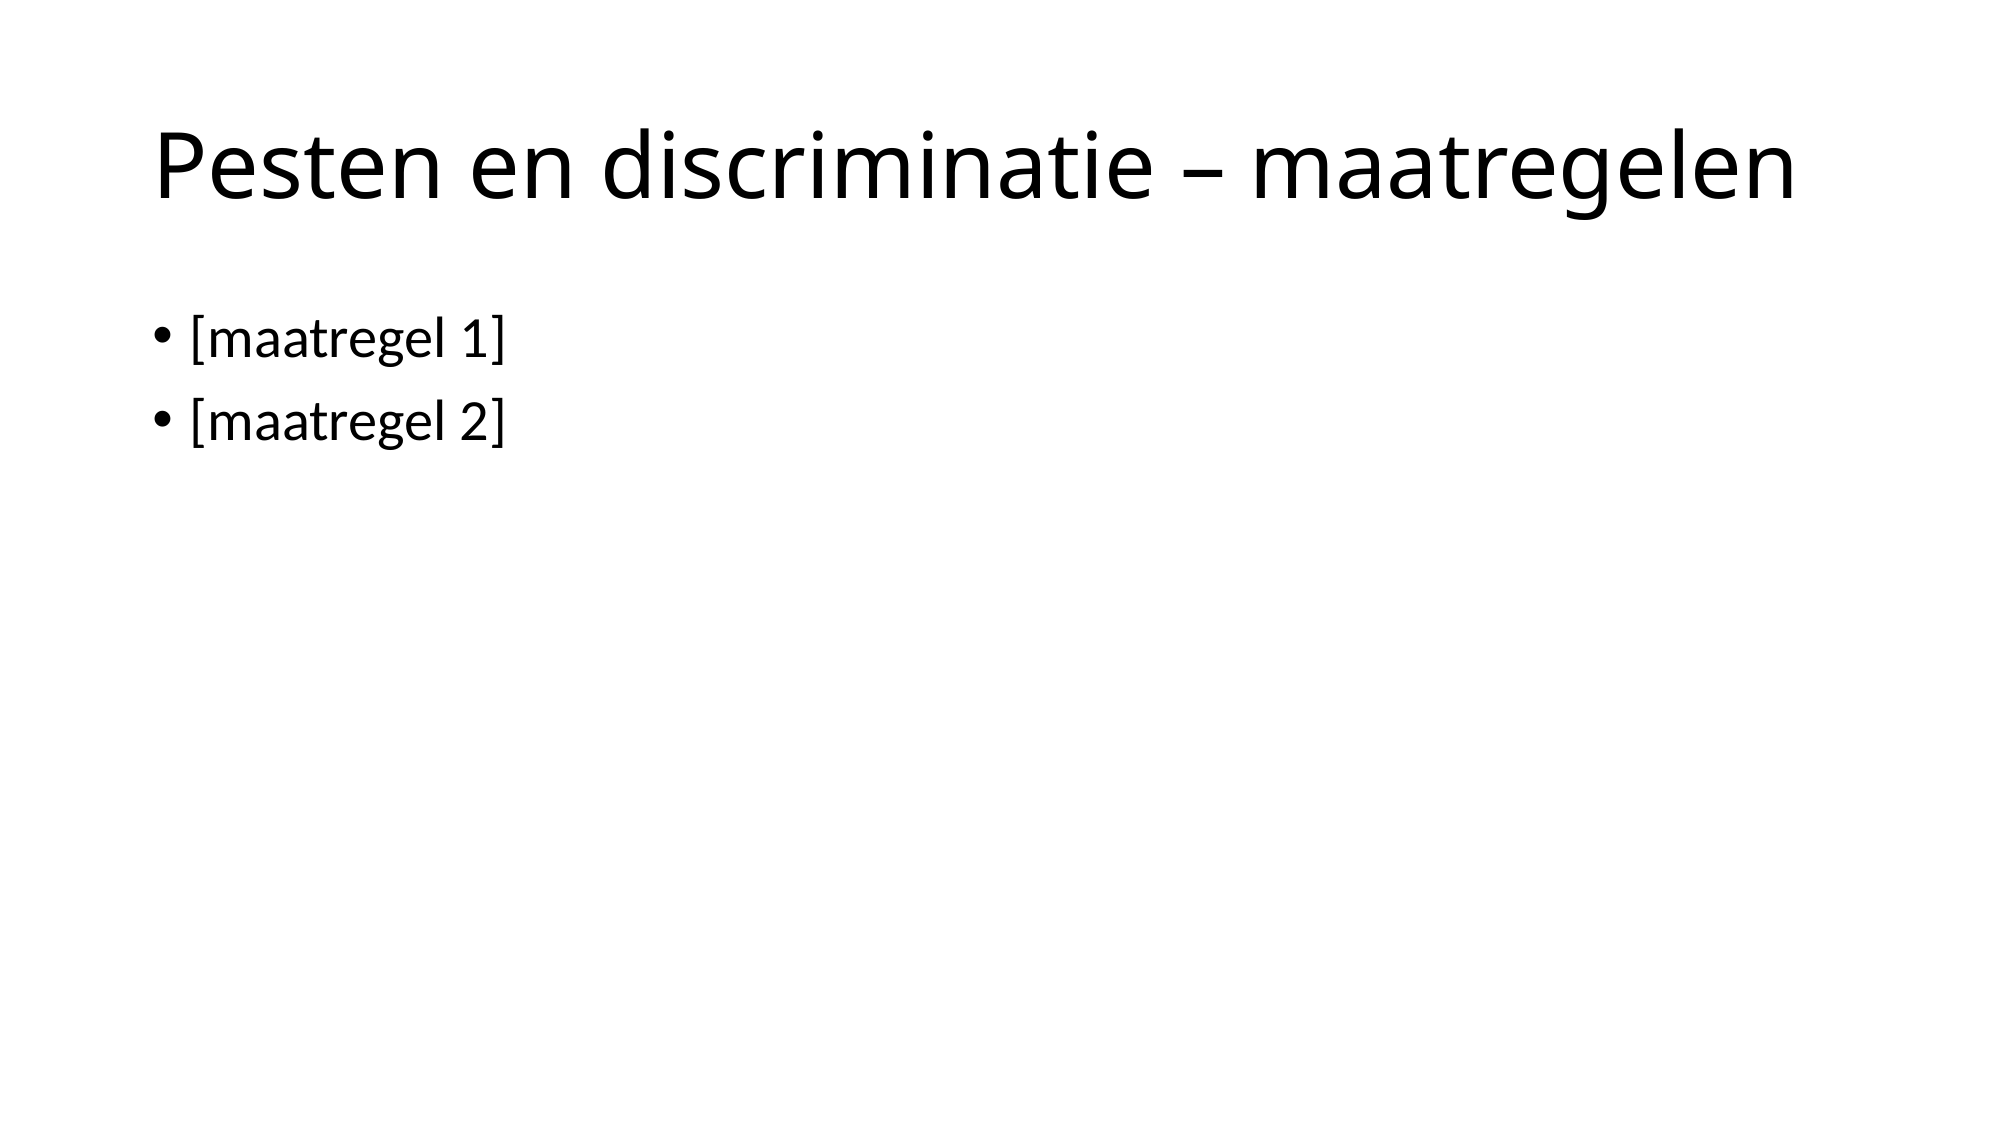

# Pesten en discriminatie – maatregelen
[maatregel 1]
[maatregel 2]